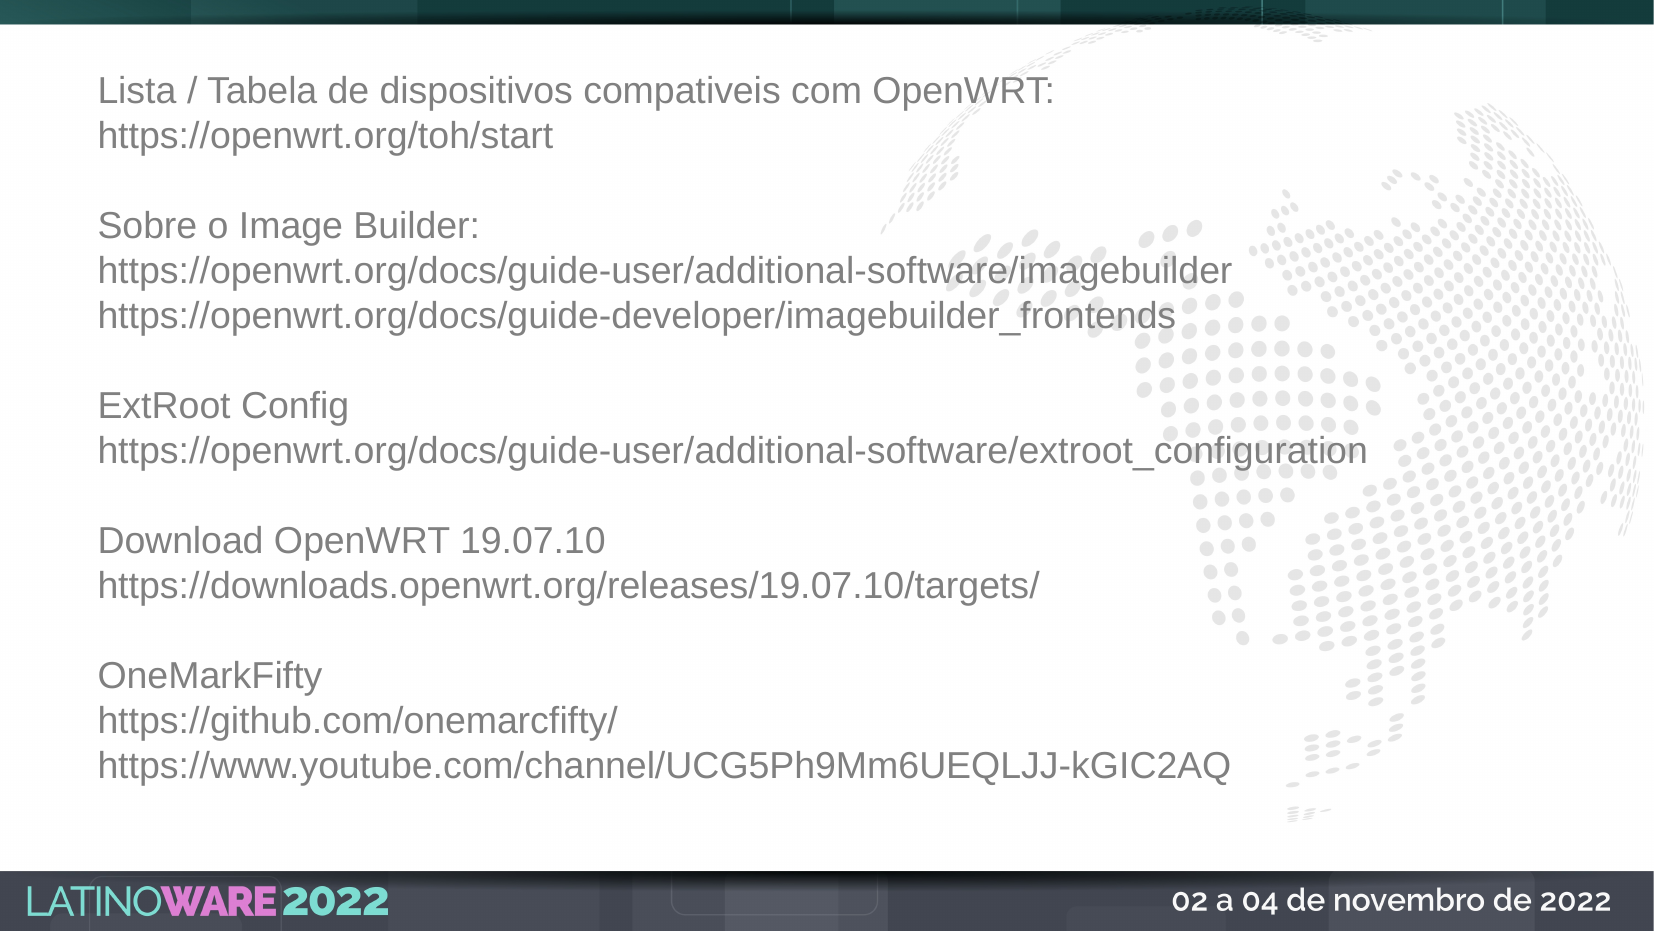

Lista / Tabela de dispositivos compativeis com OpenWRT:
https://openwrt.org/toh/start
Sobre o Image Builder:
https://openwrt.org/docs/guide-user/additional-software/imagebuilder
https://openwrt.org/docs/guide-developer/imagebuilder_frontends
ExtRoot Config
https://openwrt.org/docs/guide-user/additional-software/extroot_configuration
Download OpenWRT 19.07.10
https://downloads.openwrt.org/releases/19.07.10/targets/
OneMarkFifty
https://github.com/onemarcfifty/
https://www.youtube.com/channel/UCG5Ph9Mm6UEQLJJ-kGIC2AQ